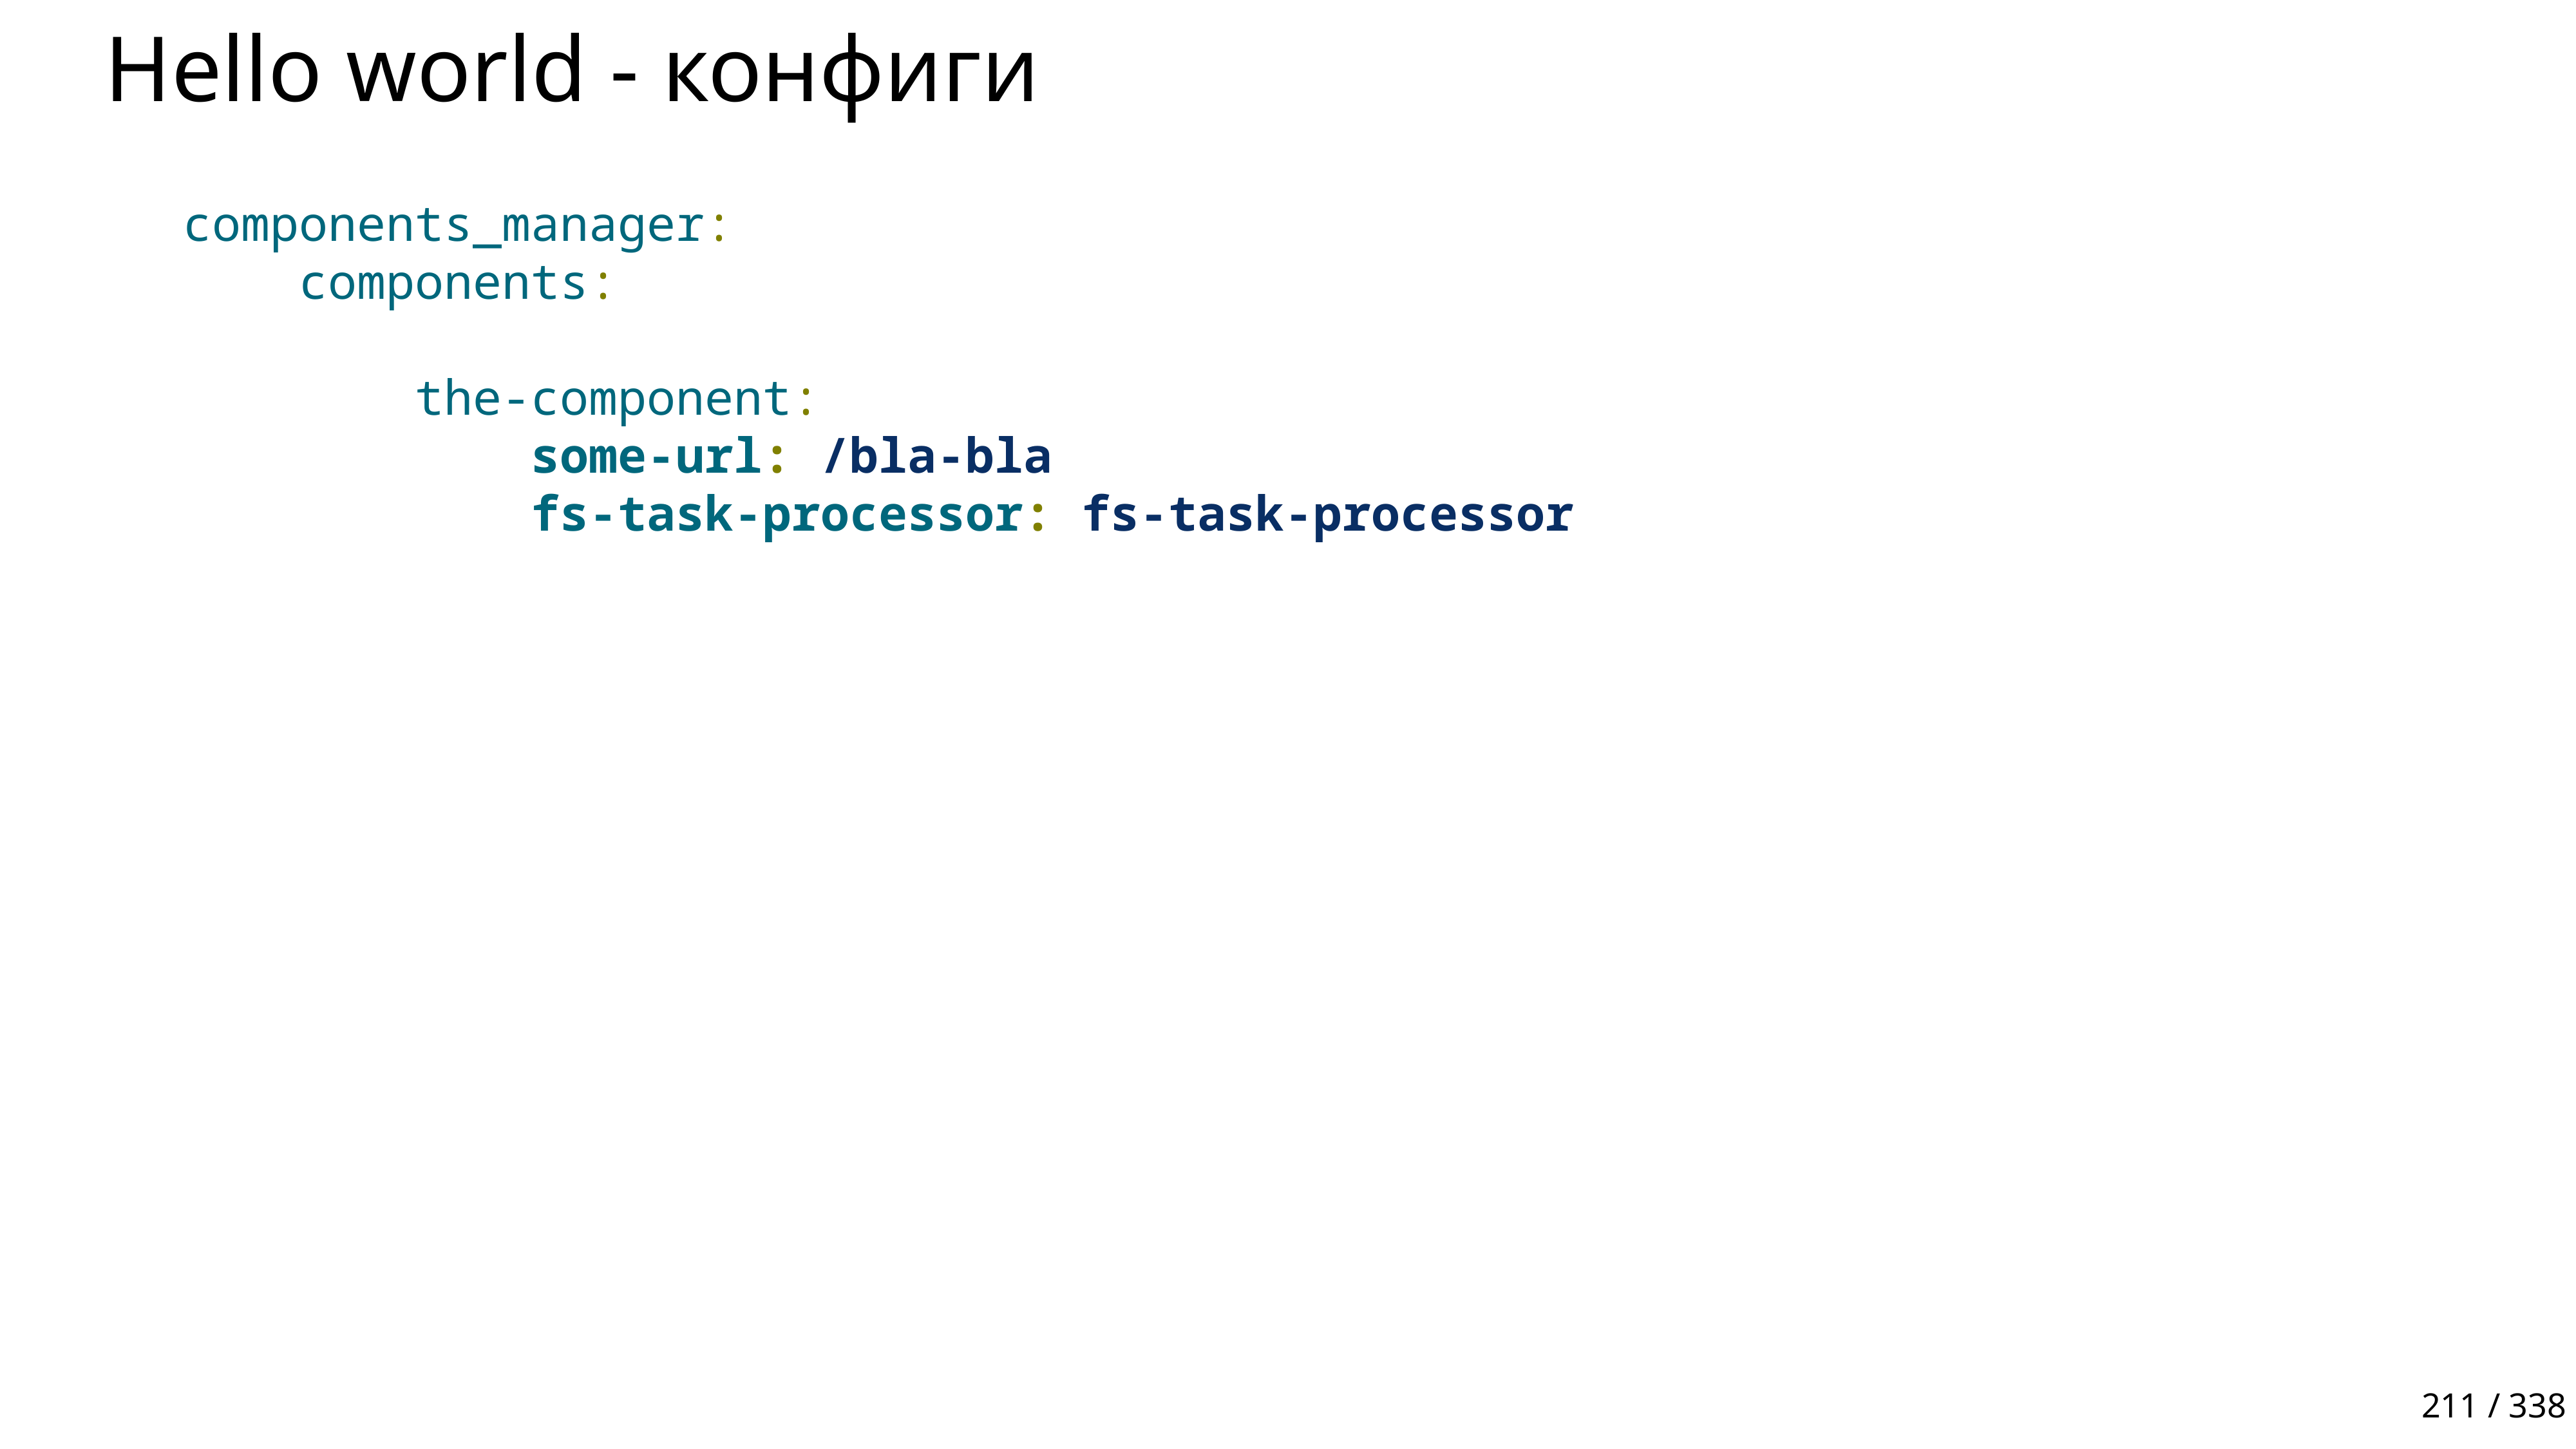

Hello world - конфиги
components_manager:
 components:
 the-component:
 some-url: /bla-bla
 fs-task-processor: fs-task-processor